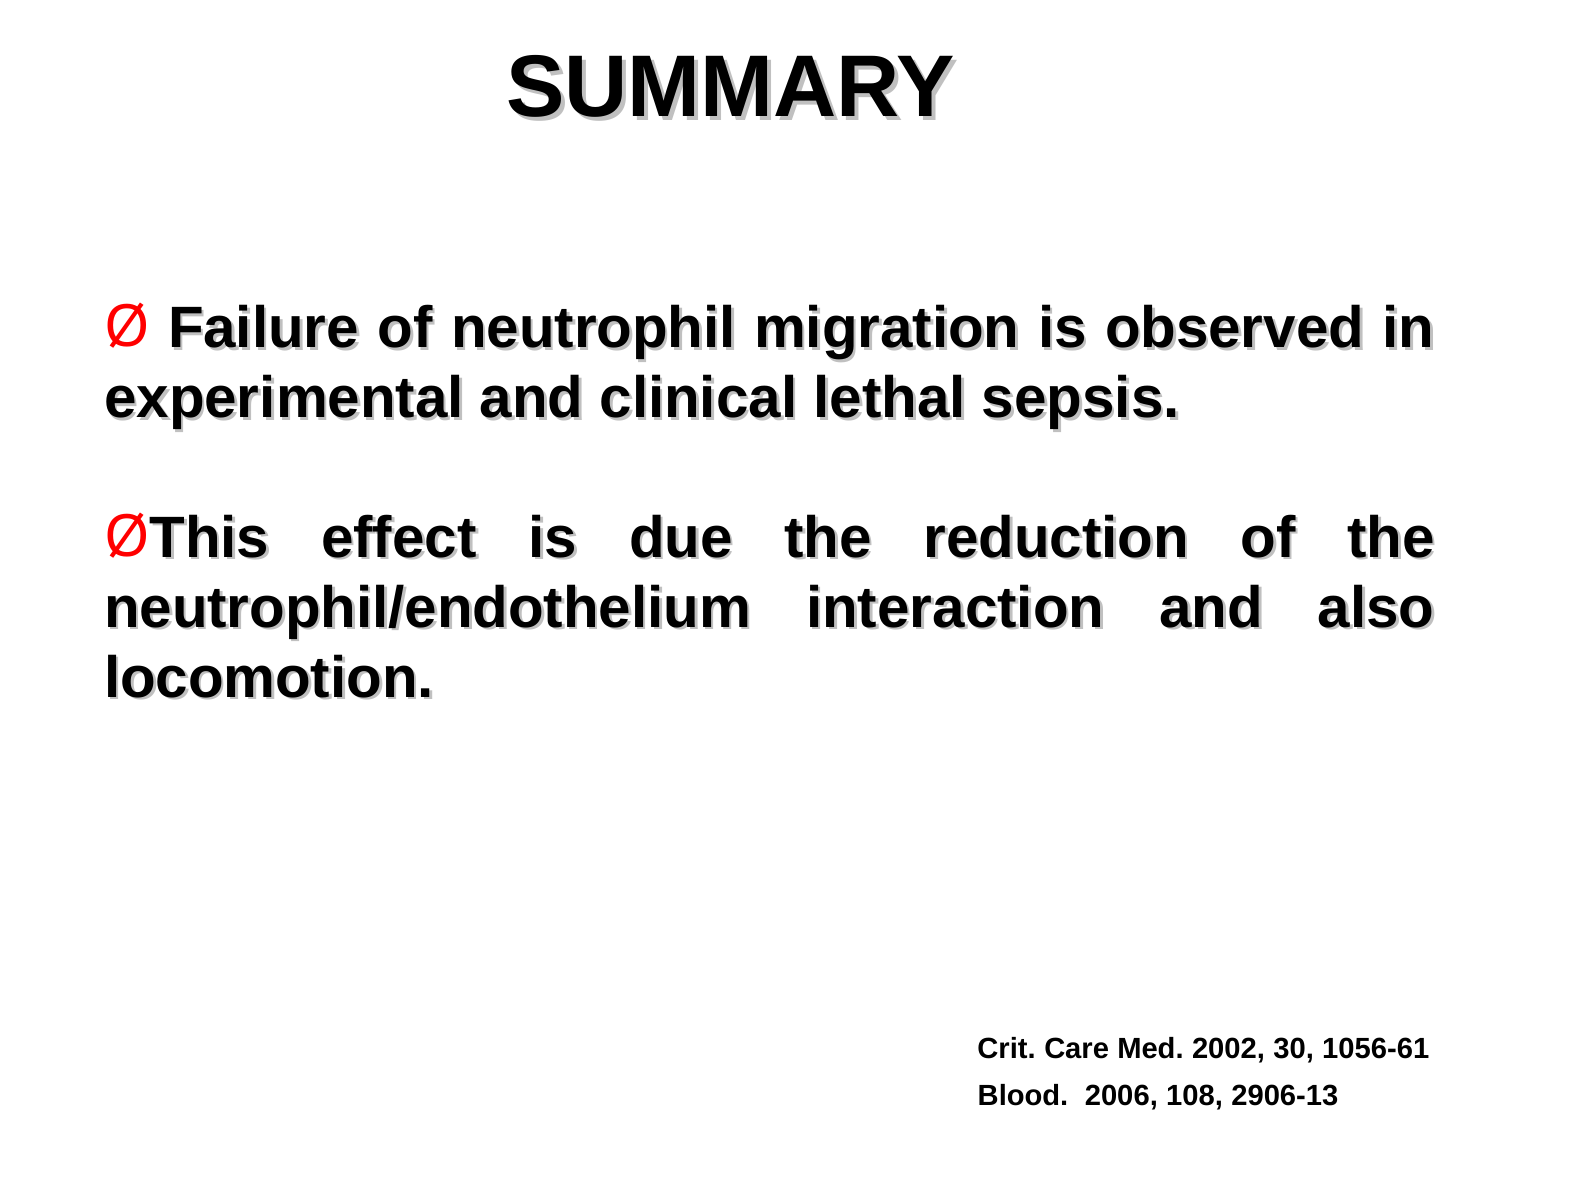

SUMMARY
 Failure of neutrophil migration is observed in experimental and clinical lethal sepsis.
This effect is due the reduction of the neutrophil/endothelium interaction and also locomotion.
 Crit. Care Med. 2002, 30, 1056-61
Blood. 2006, 108, 2906-13